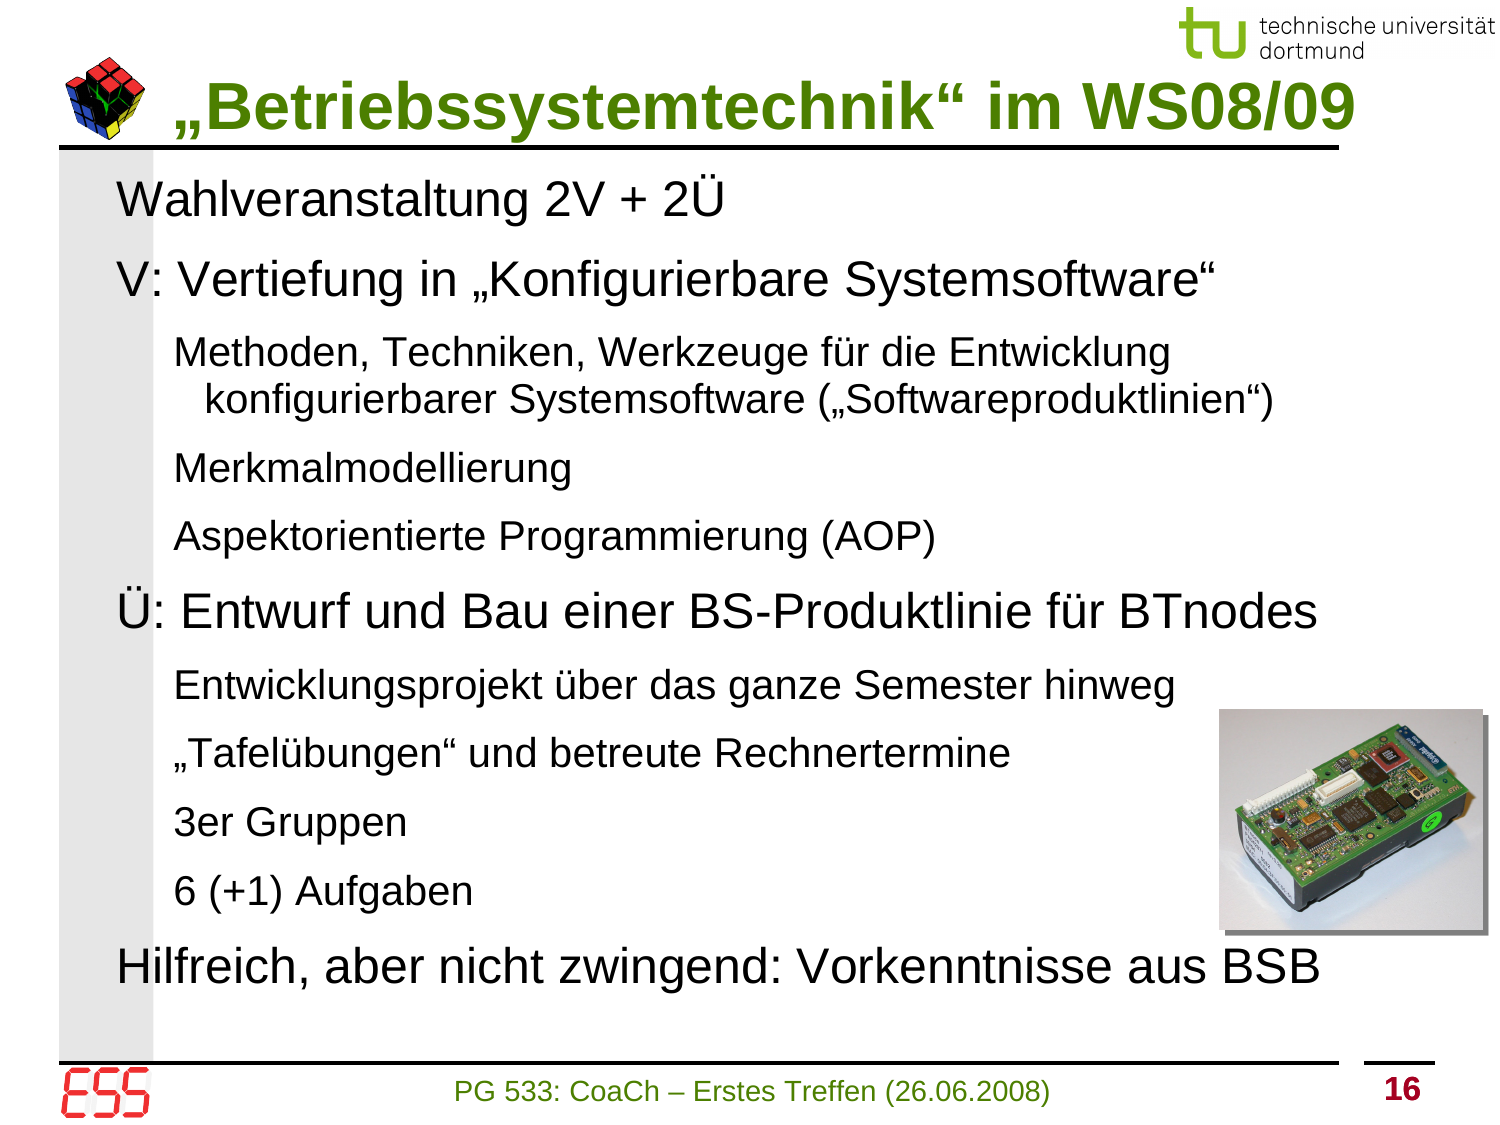

# „Betriebssystemtechnik“ im WS08/09
Wahlveranstaltung 2V + 2Ü
V: Vertiefung in „Konfigurierbare Systemsoftware“
Methoden, Techniken, Werkzeuge für die Entwicklung konfigurierbarer Systemsoftware („Softwareproduktlinien“)
Merkmalmodellierung
Aspektorientierte Programmierung (AOP)
Ü: Entwurf und Bau einer BS-Produktlinie für BTnodes
Entwicklungsprojekt über das ganze Semester hinweg
„Tafelübungen“ und betreute Rechnertermine
3er Gruppen
6 (+1) Aufgaben
Hilfreich, aber nicht zwingend: Vorkenntnisse aus BSB